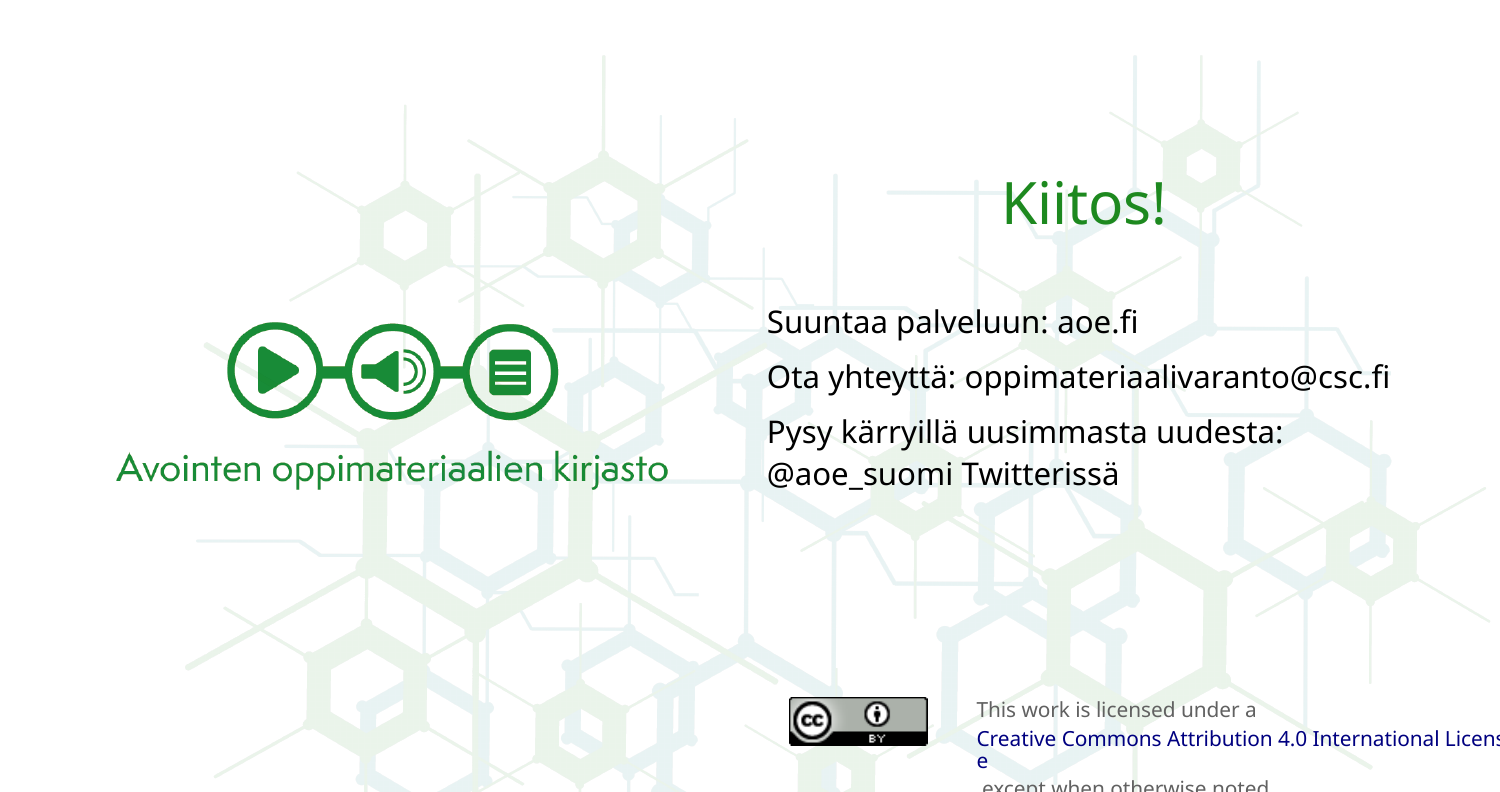

# Kiitos!
Suuntaa palveluun: aoe.fi
Ota yhteyttä: oppimateriaalivaranto@csc.fi
Pysy kärryillä uusimmasta uudesta: @aoe_suomi Twitterissä
This work is licensed under a Creative Commons Attribution 4.0 International License except when otherwise noted.